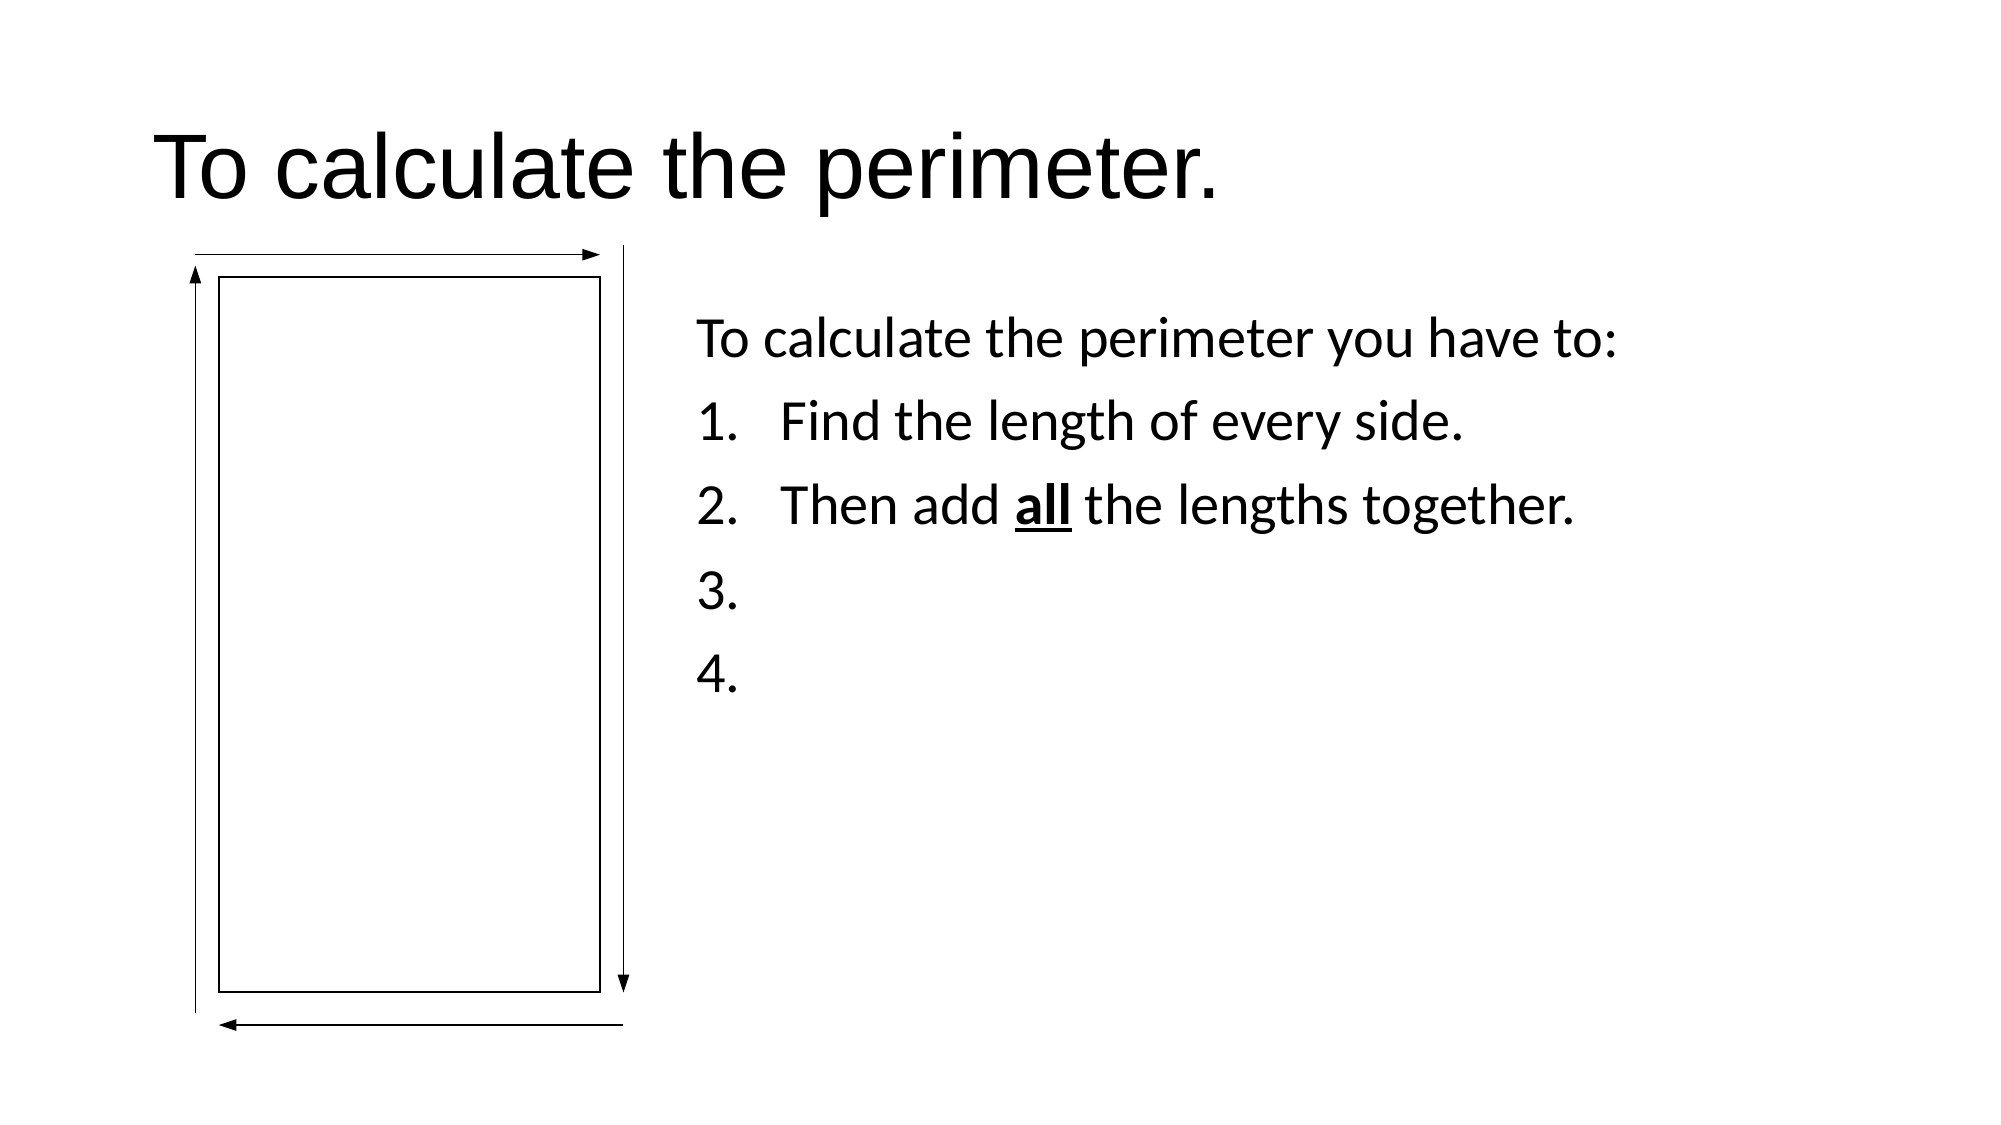

# To calculate the perimeter.
To calculate the perimeter you have to:
Find the length of every side.
Then add all the lengths together.